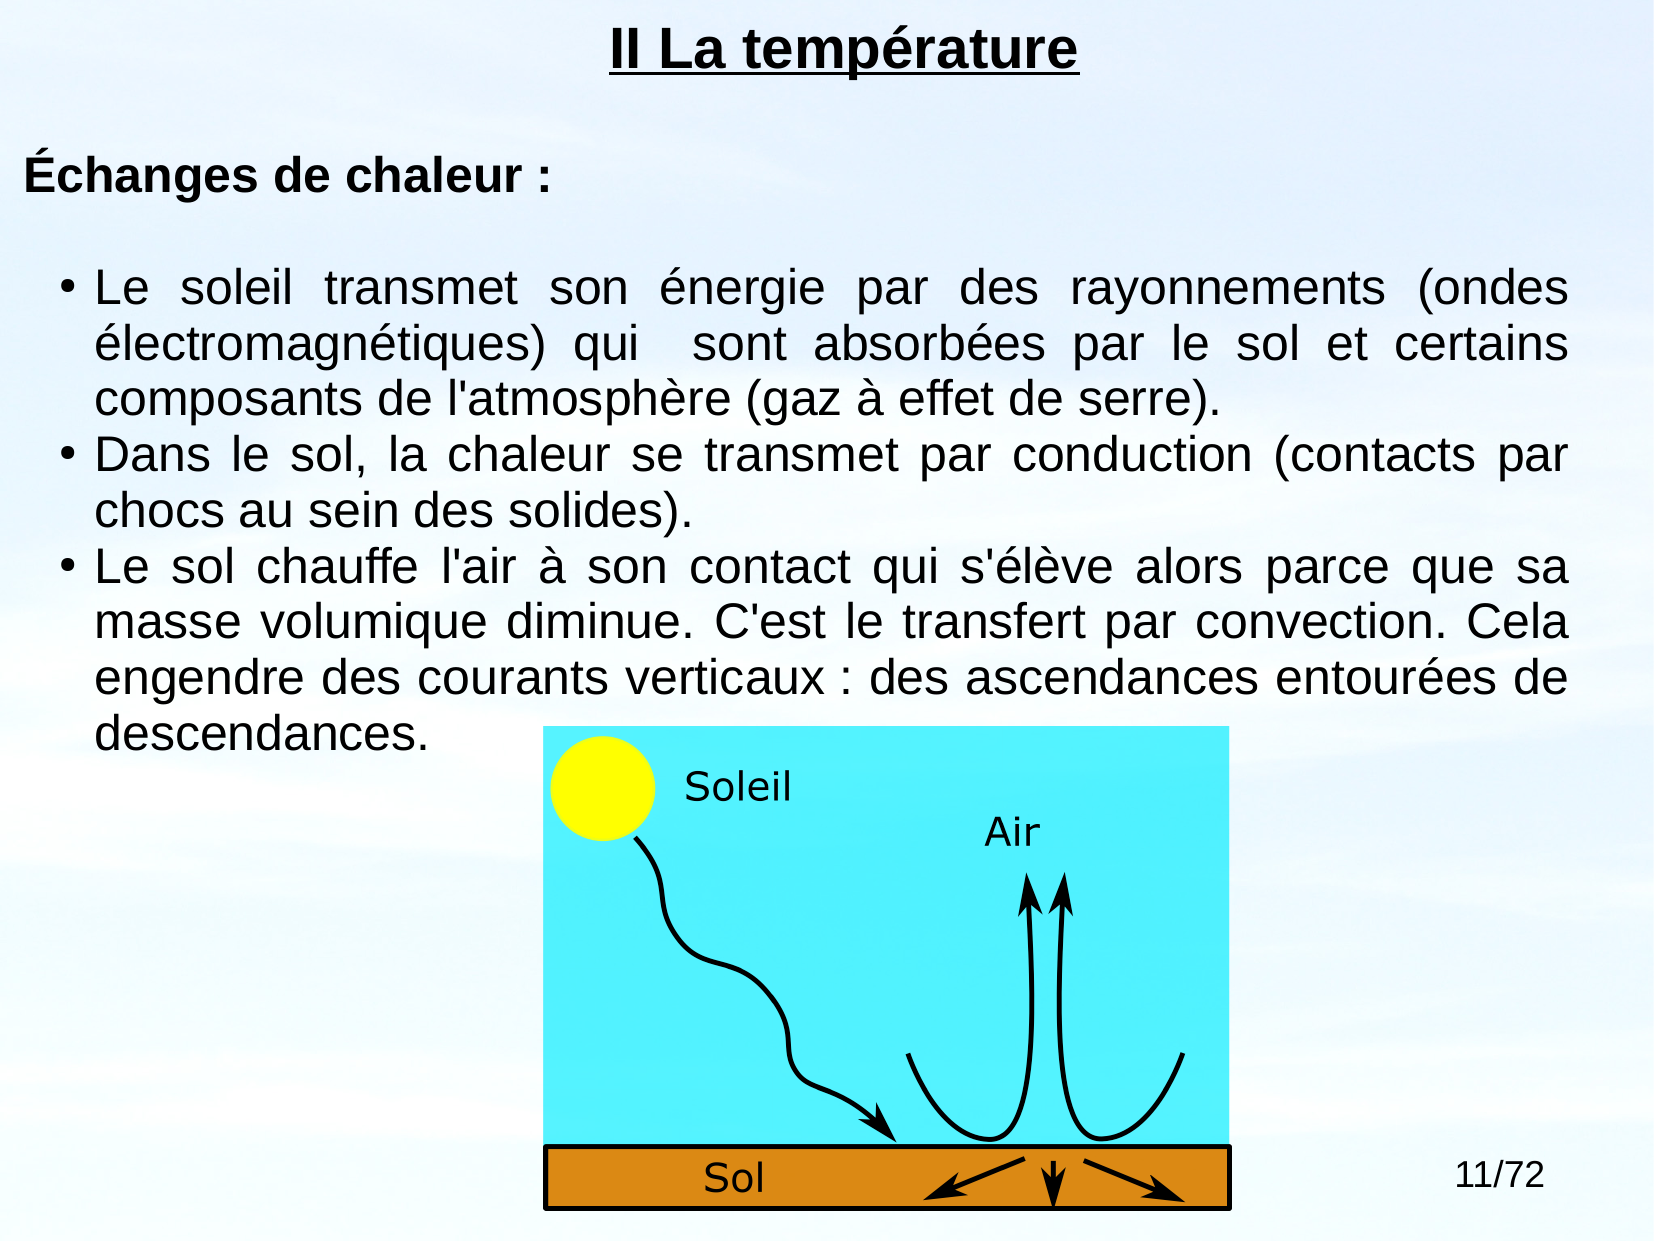

# II La température
Échanges de chaleur :
Le soleil transmet son énergie par des rayonnements (ondes électromagnétiques) qui sont absorbées par le sol et certains composants de l'atmosphère (gaz à effet de serre).
Dans le sol, la chaleur se transmet par conduction (contacts par chocs au sein des solides).
Le sol chauffe l'air à son contact qui s'élève alors parce que sa masse volumique diminue. C'est le transfert par convection. Cela engendre des courants verticaux : des ascendances entourées de descendances.